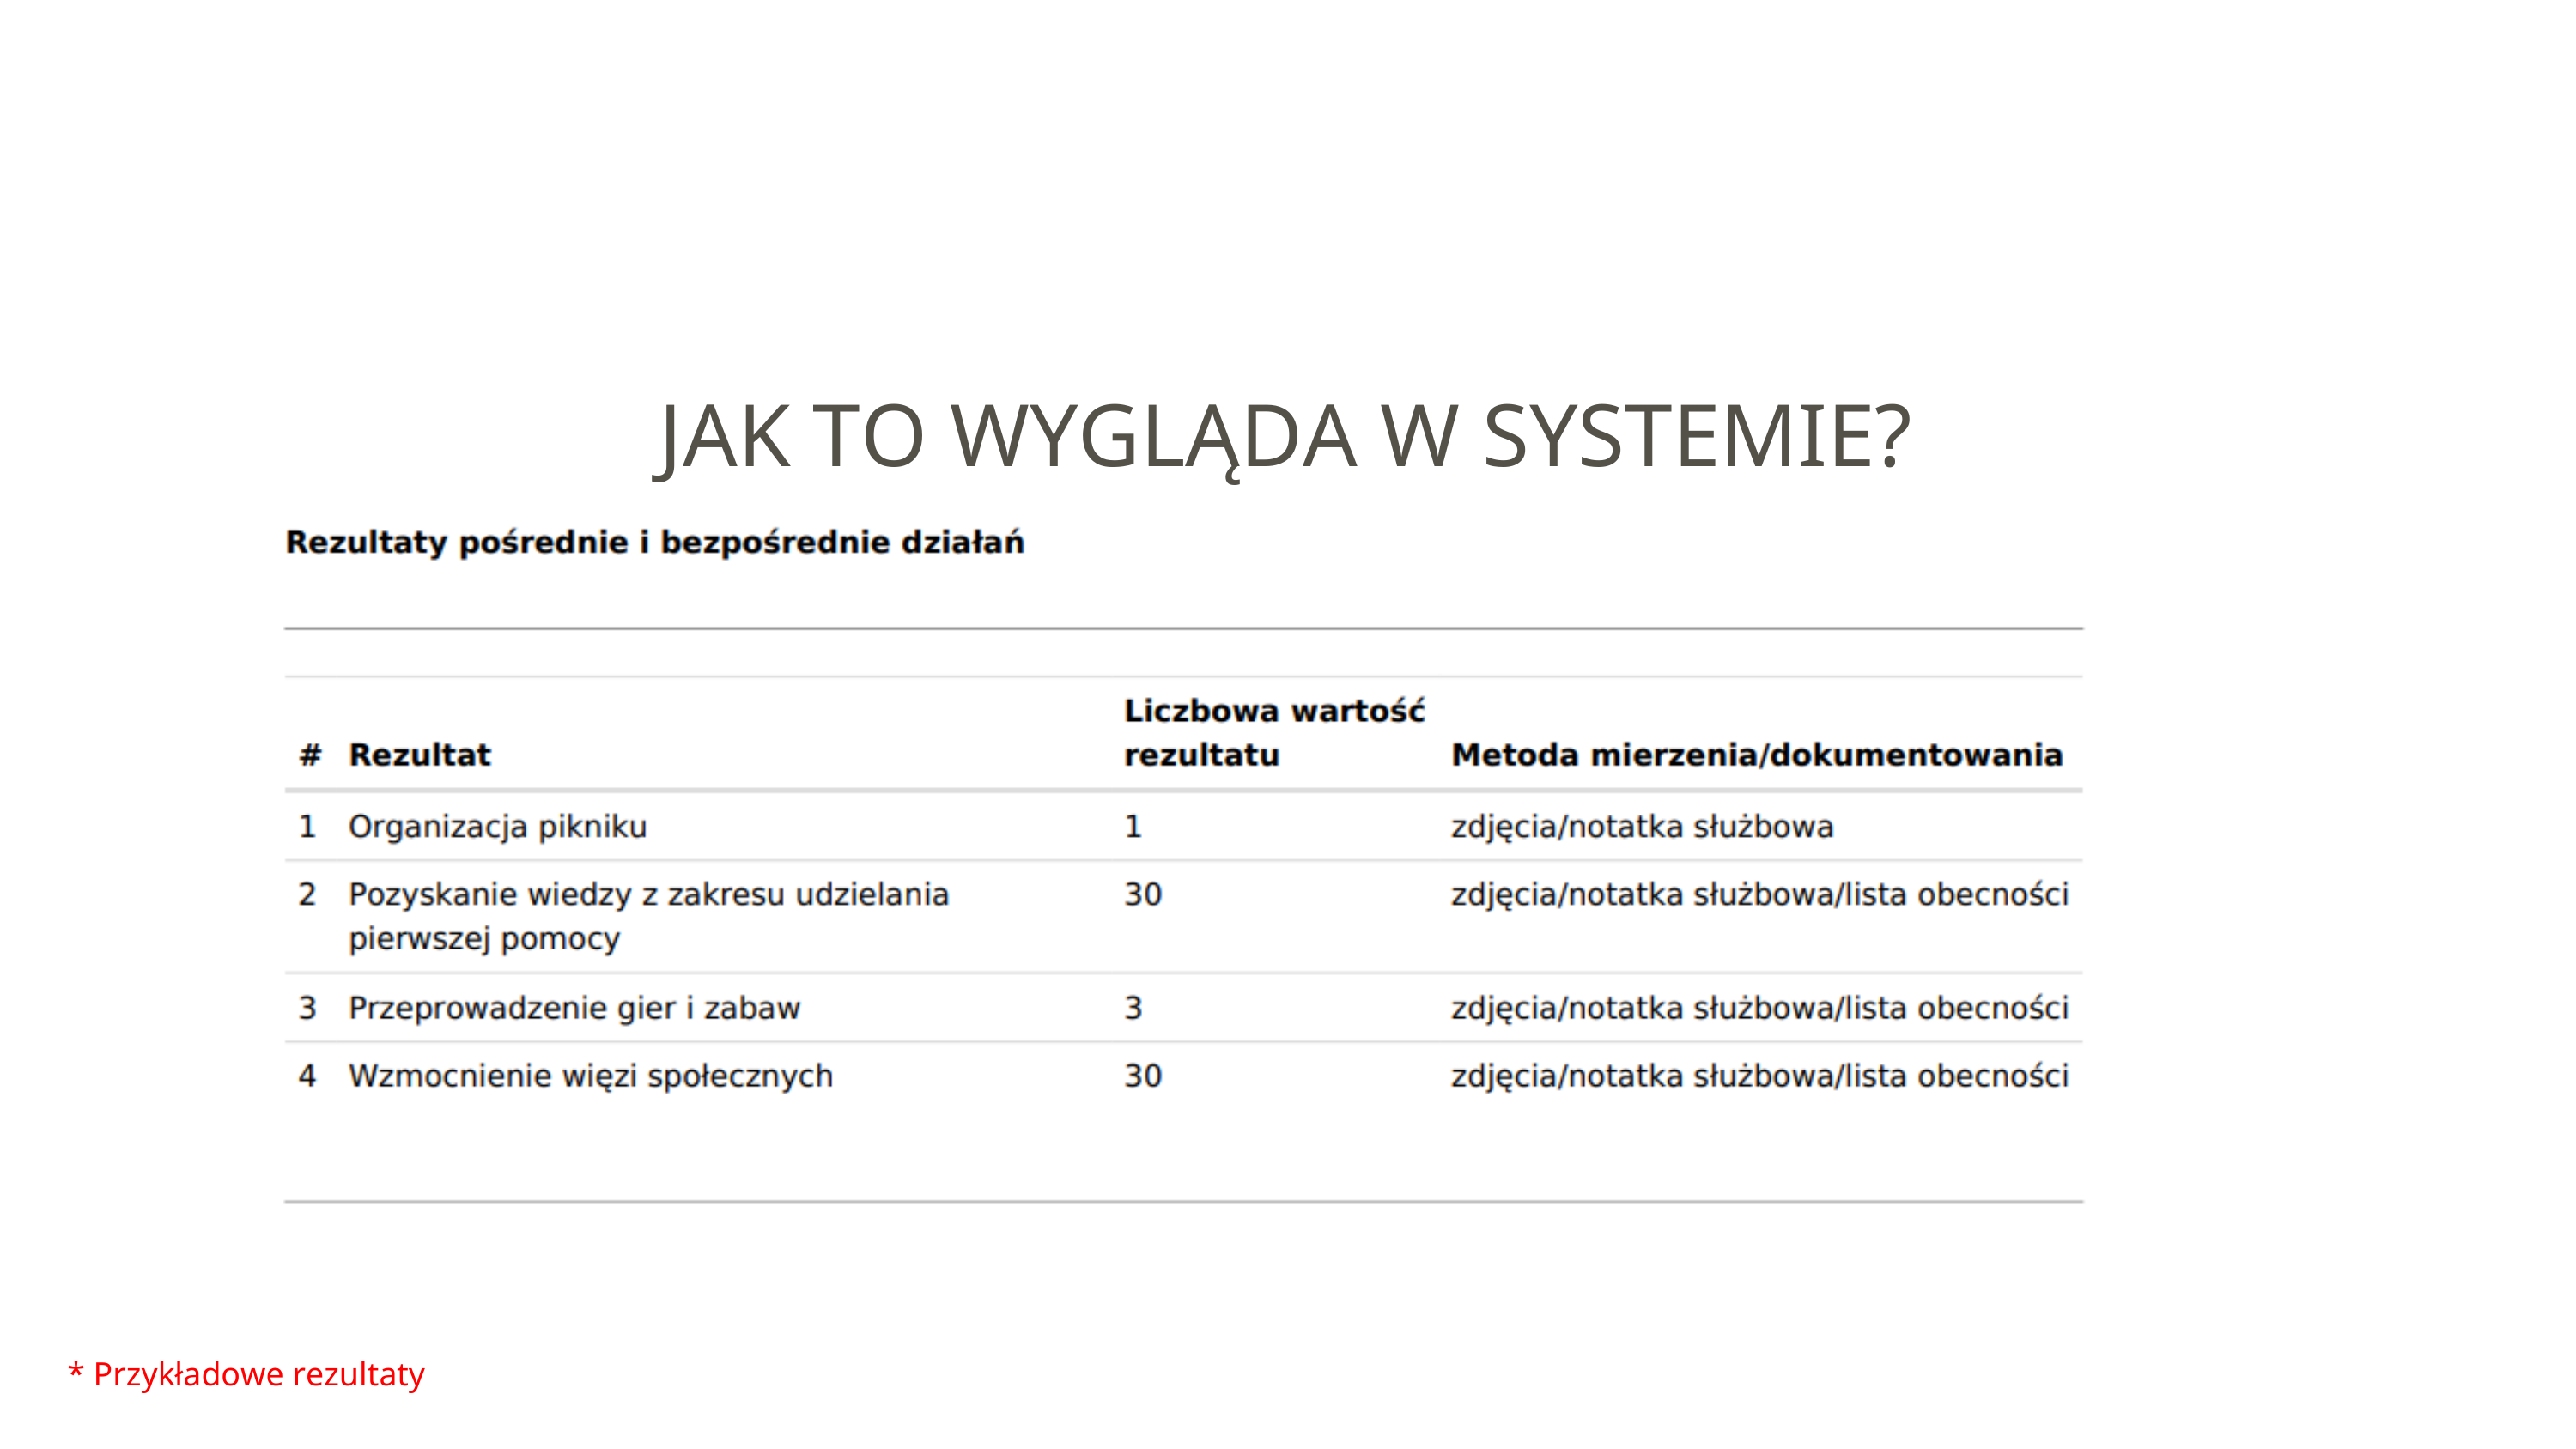

JAK TO WYGLĄDA W SYSTEMIE?
* Przykładowe rezultaty